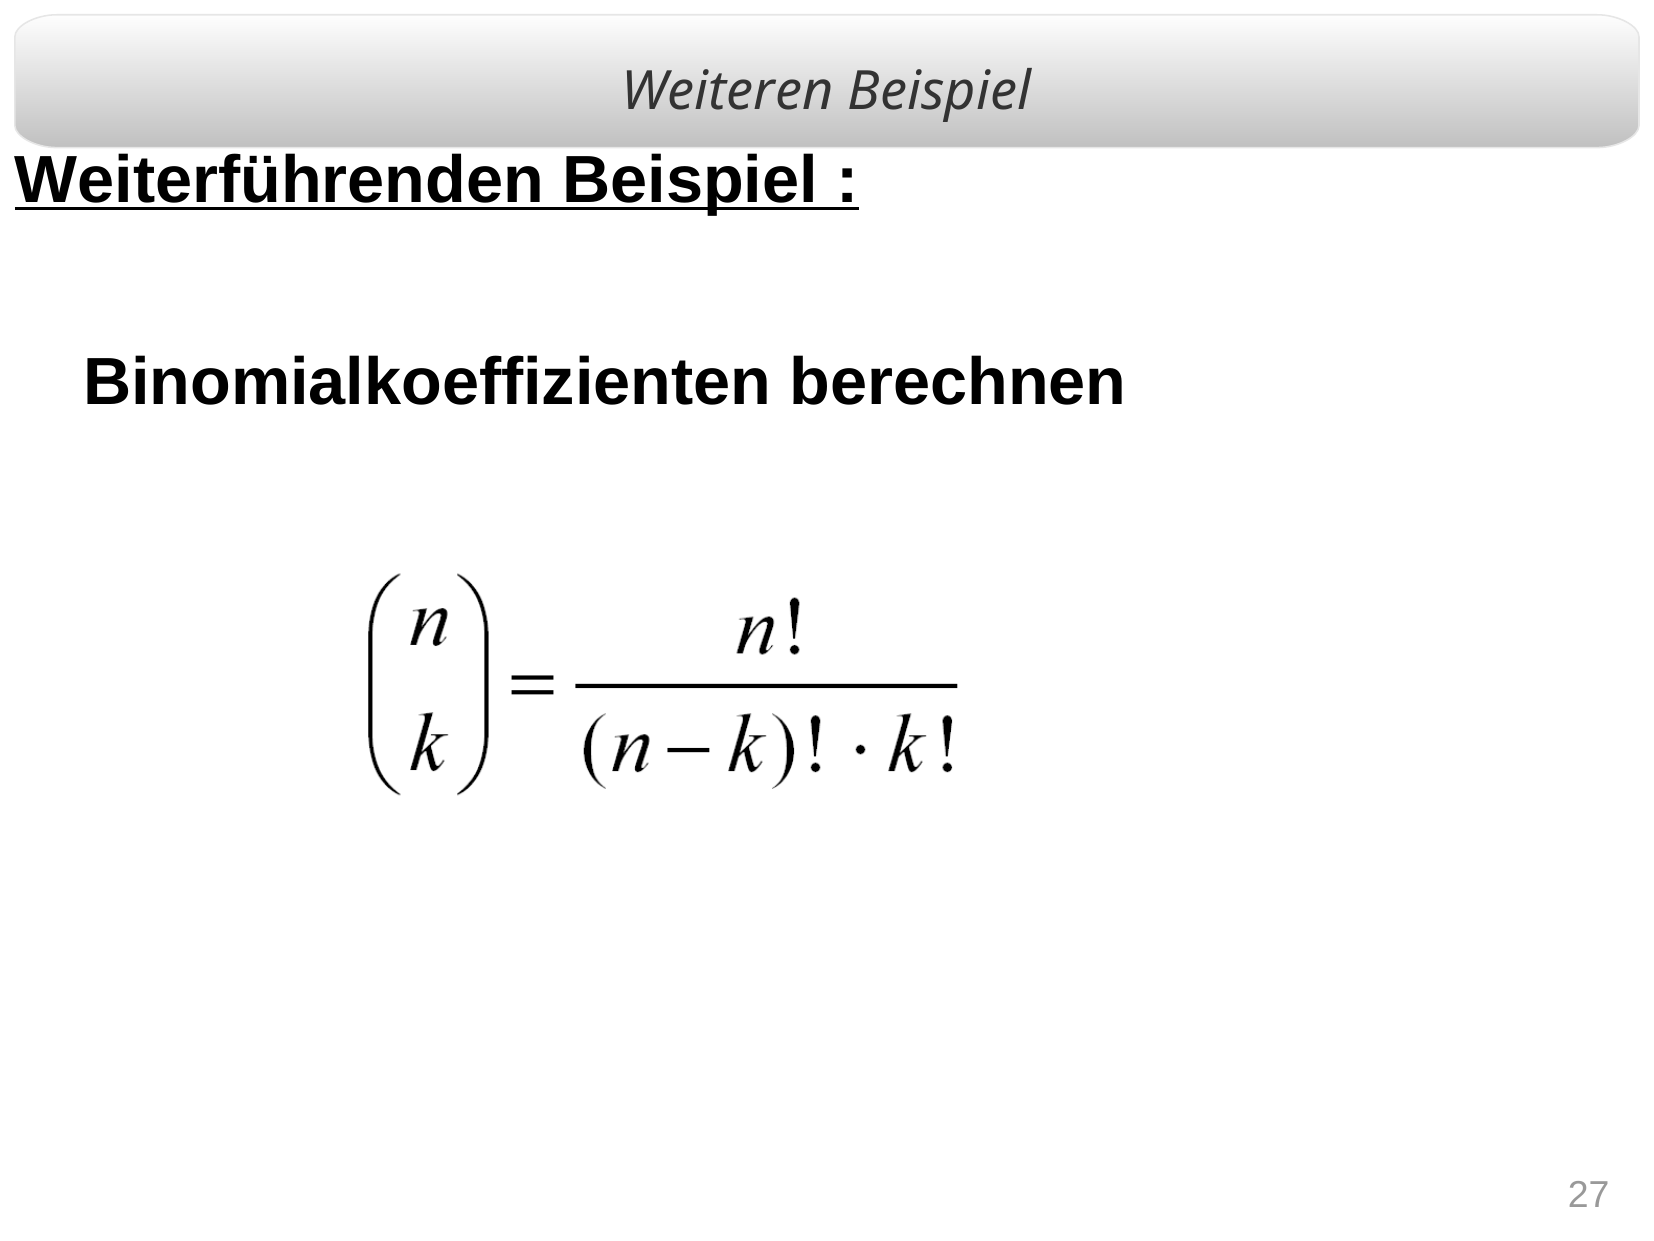

# Weiteren Beispiel
Weiterführenden Beispiel :
 Binomialkoeffizienten berechnen